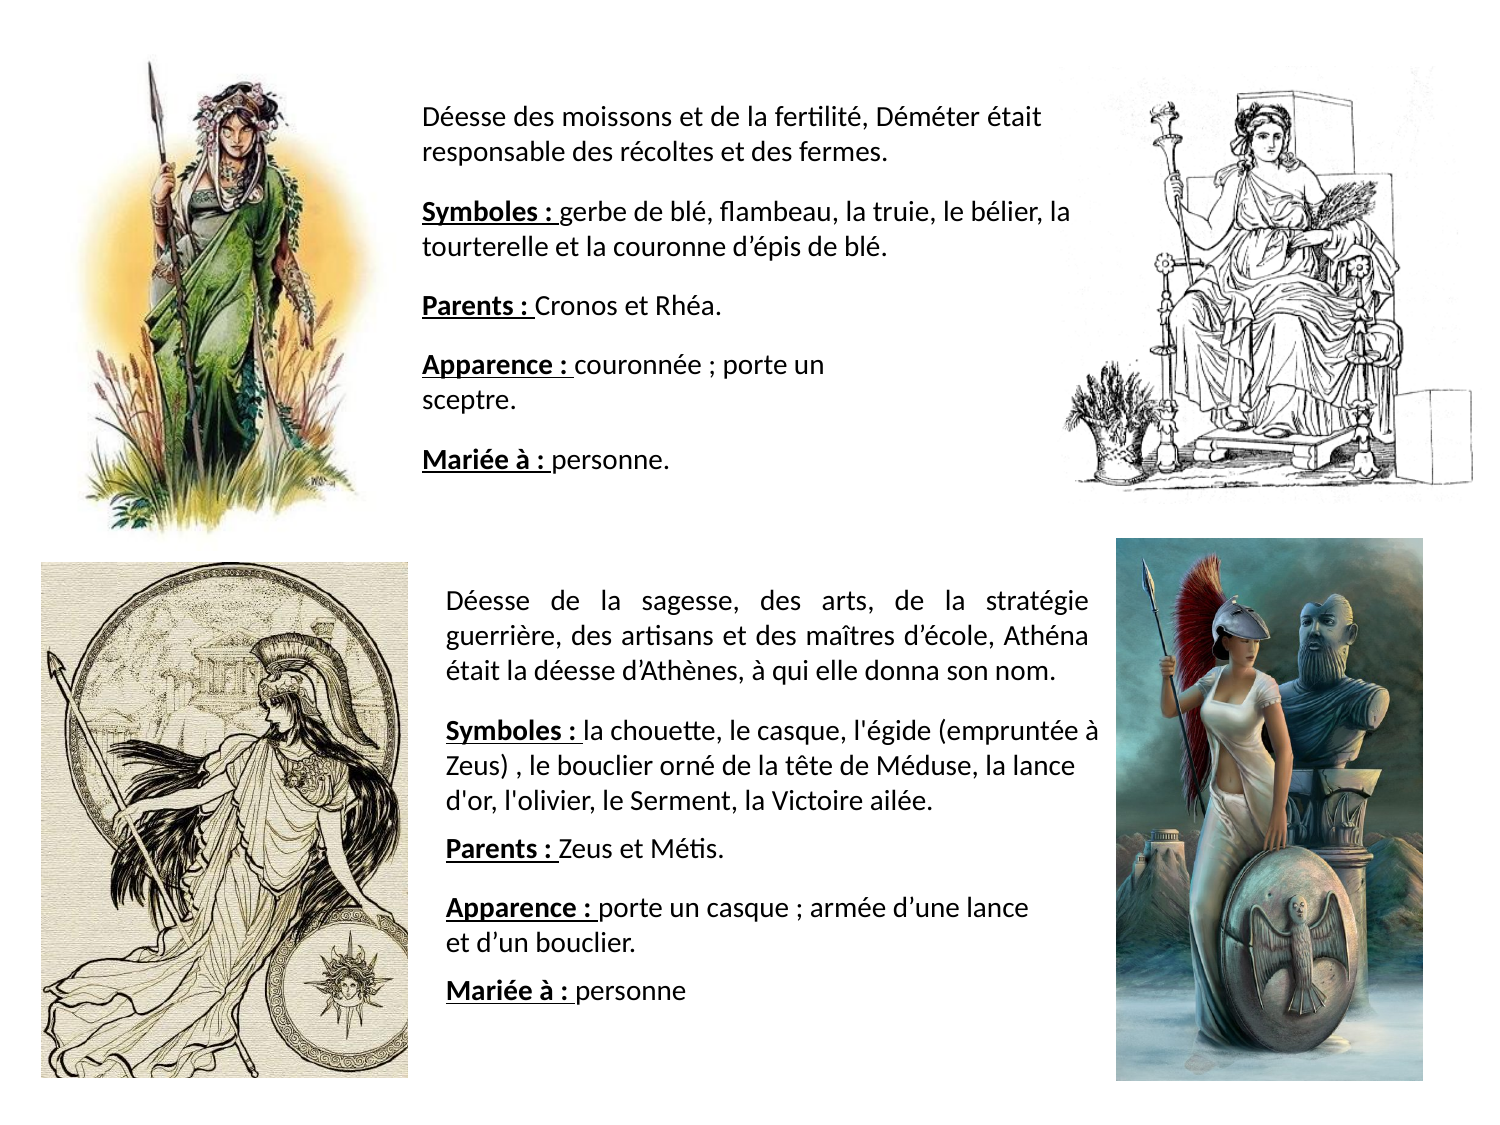

Déesse des moissons et de la fertilité, Déméter était responsable des récoltes et des fermes.
Symboles : gerbe de blé, flambeau, la truie, le bélier, la tourterelle et la couronne d’épis de blé.
Parents : Cronos et Rhéa.
Apparence : couronnée ; porte un sceptre.
Mariée à : personne.
Déesse de la sagesse, des arts, de la stratégie guerrière, des artisans et des maîtres d’école, Athéna était la déesse d’Athènes, à qui elle donna son nom.
Symboles : la chouette, le casque, l'égide (empruntée à Zeus) , le bouclier orné de la tête de Méduse, la lance d'or, l'olivier, le Serment, la Victoire ailée.
Parents : Zeus et Métis.
Apparence : porte un casque ; armée d’une lance et d’un bouclier.
Mariée à : personne